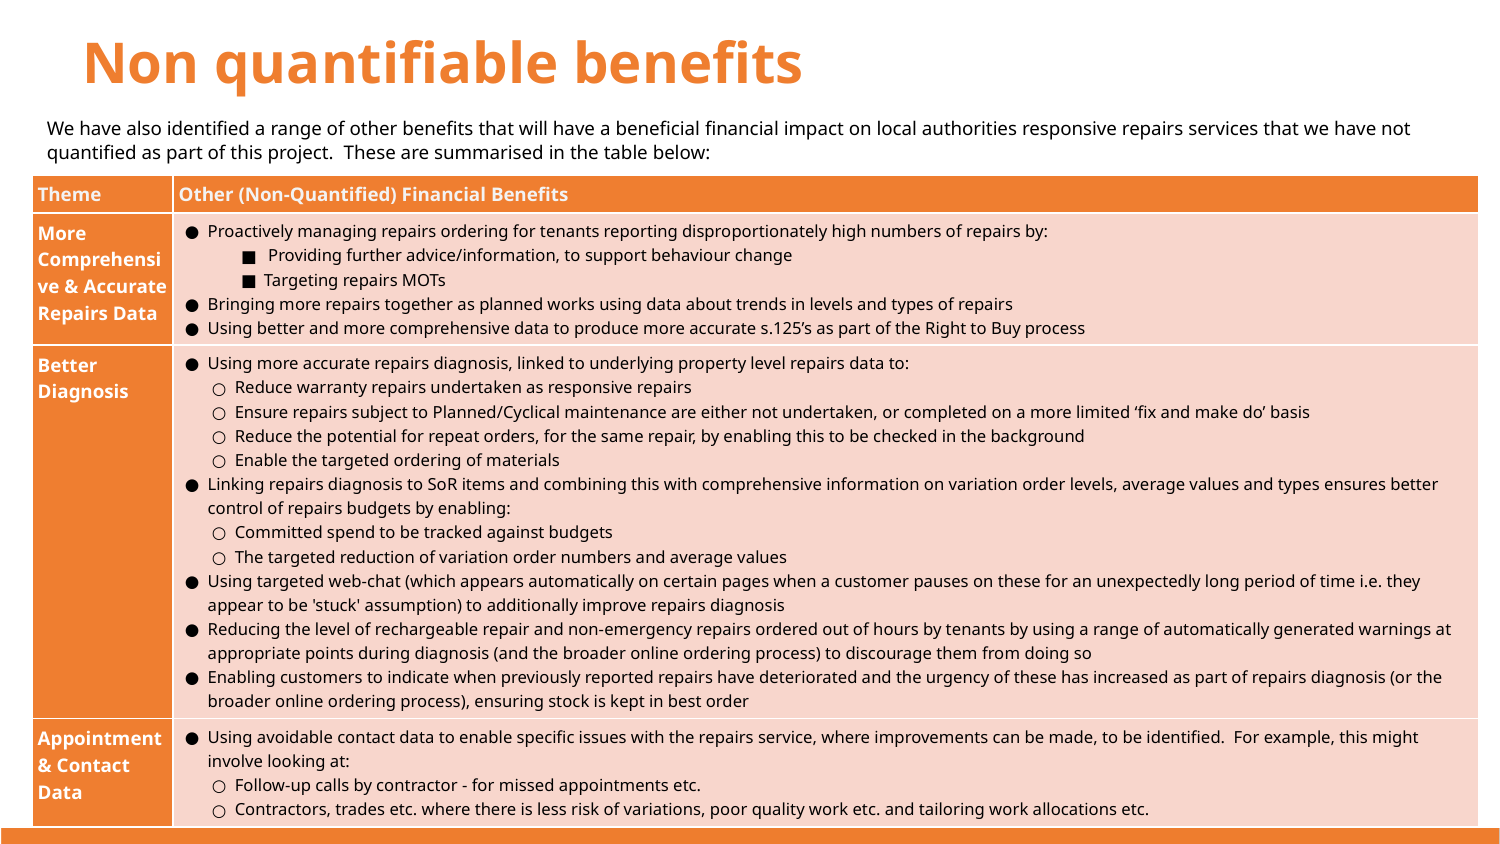

Non quantifiable benefits
We have also identified a range of other benefits that will have a beneficial financial impact on local authorities responsive repairs services that we have not quantified as part of this project. These are summarised in the table below:
| Theme | Other (Non-Quantified) Financial Benefits |
| --- | --- |
| More Comprehensive & Accurate Repairs Data | Proactively managing repairs ordering for tenants reporting disproportionately high numbers of repairs by: Providing further advice/information, to support behaviour change Targeting repairs MOTs Bringing more repairs together as planned works using data about trends in levels and types of repairs Using better and more comprehensive data to produce more accurate s.125’s as part of the Right to Buy process |
| Better Diagnosis | Using more accurate repairs diagnosis, linked to underlying property level repairs data to: Reduce warranty repairs undertaken as responsive repairs Ensure repairs subject to Planned/Cyclical maintenance are either not undertaken, or completed on a more limited ‘fix and make do’ basis Reduce the potential for repeat orders, for the same repair, by enabling this to be checked in the background Enable the targeted ordering of materials Linking repairs diagnosis to SoR items and combining this with comprehensive information on variation order levels, average values and types ensures better control of repairs budgets by enabling: Committed spend to be tracked against budgets The targeted reduction of variation order numbers and average values Using targeted web-chat (which appears automatically on certain pages when a customer pauses on these for an unexpectedly long period of time i.e. they appear to be 'stuck' assumption) to additionally improve repairs diagnosis Reducing the level of rechargeable repair and non-emergency repairs ordered out of hours by tenants by using a range of automatically generated warnings at appropriate points during diagnosis (and the broader online ordering process) to discourage them from doing so Enabling customers to indicate when previously reported repairs have deteriorated and the urgency of these has increased as part of repairs diagnosis (or the broader online ordering process), ensuring stock is kept in best order |
| Appointment & Contact Data | Using avoidable contact data to enable specific issues with the repairs service, where improvements can be made, to be identified. For example, this might involve looking at: Follow-up calls by contractor - for missed appointments etc. Contractors, trades etc. where there is less risk of variations, poor quality work etc. and tailoring work allocations etc. |